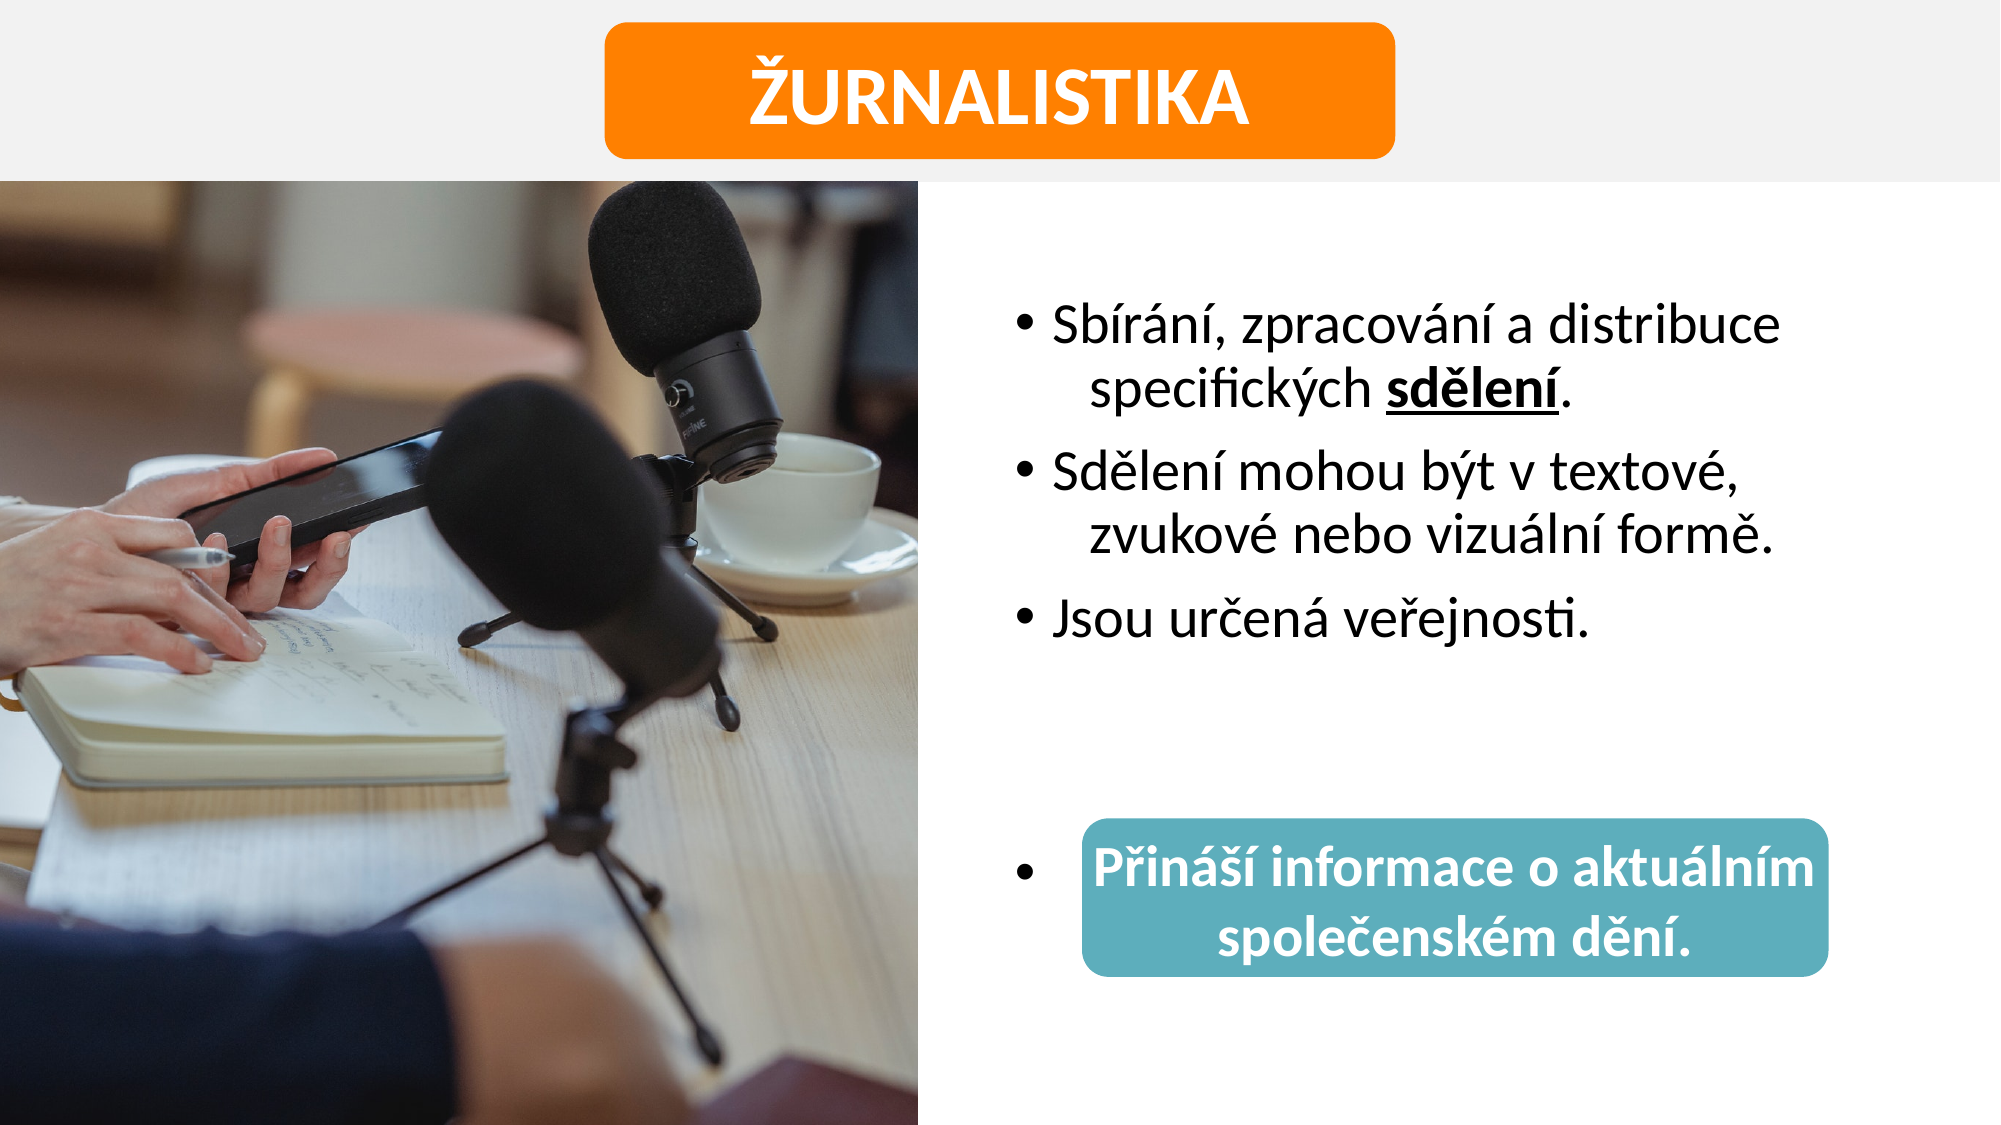

ŽURNALISTIKA
Sbírání, zpracování a distribuce specifických sdělení.
Sdělení mohou být v textové, zvukové nebo vizuální formě.
Jsou určená veřejnosti.
Přináší informace o aktuálním společenském dění.